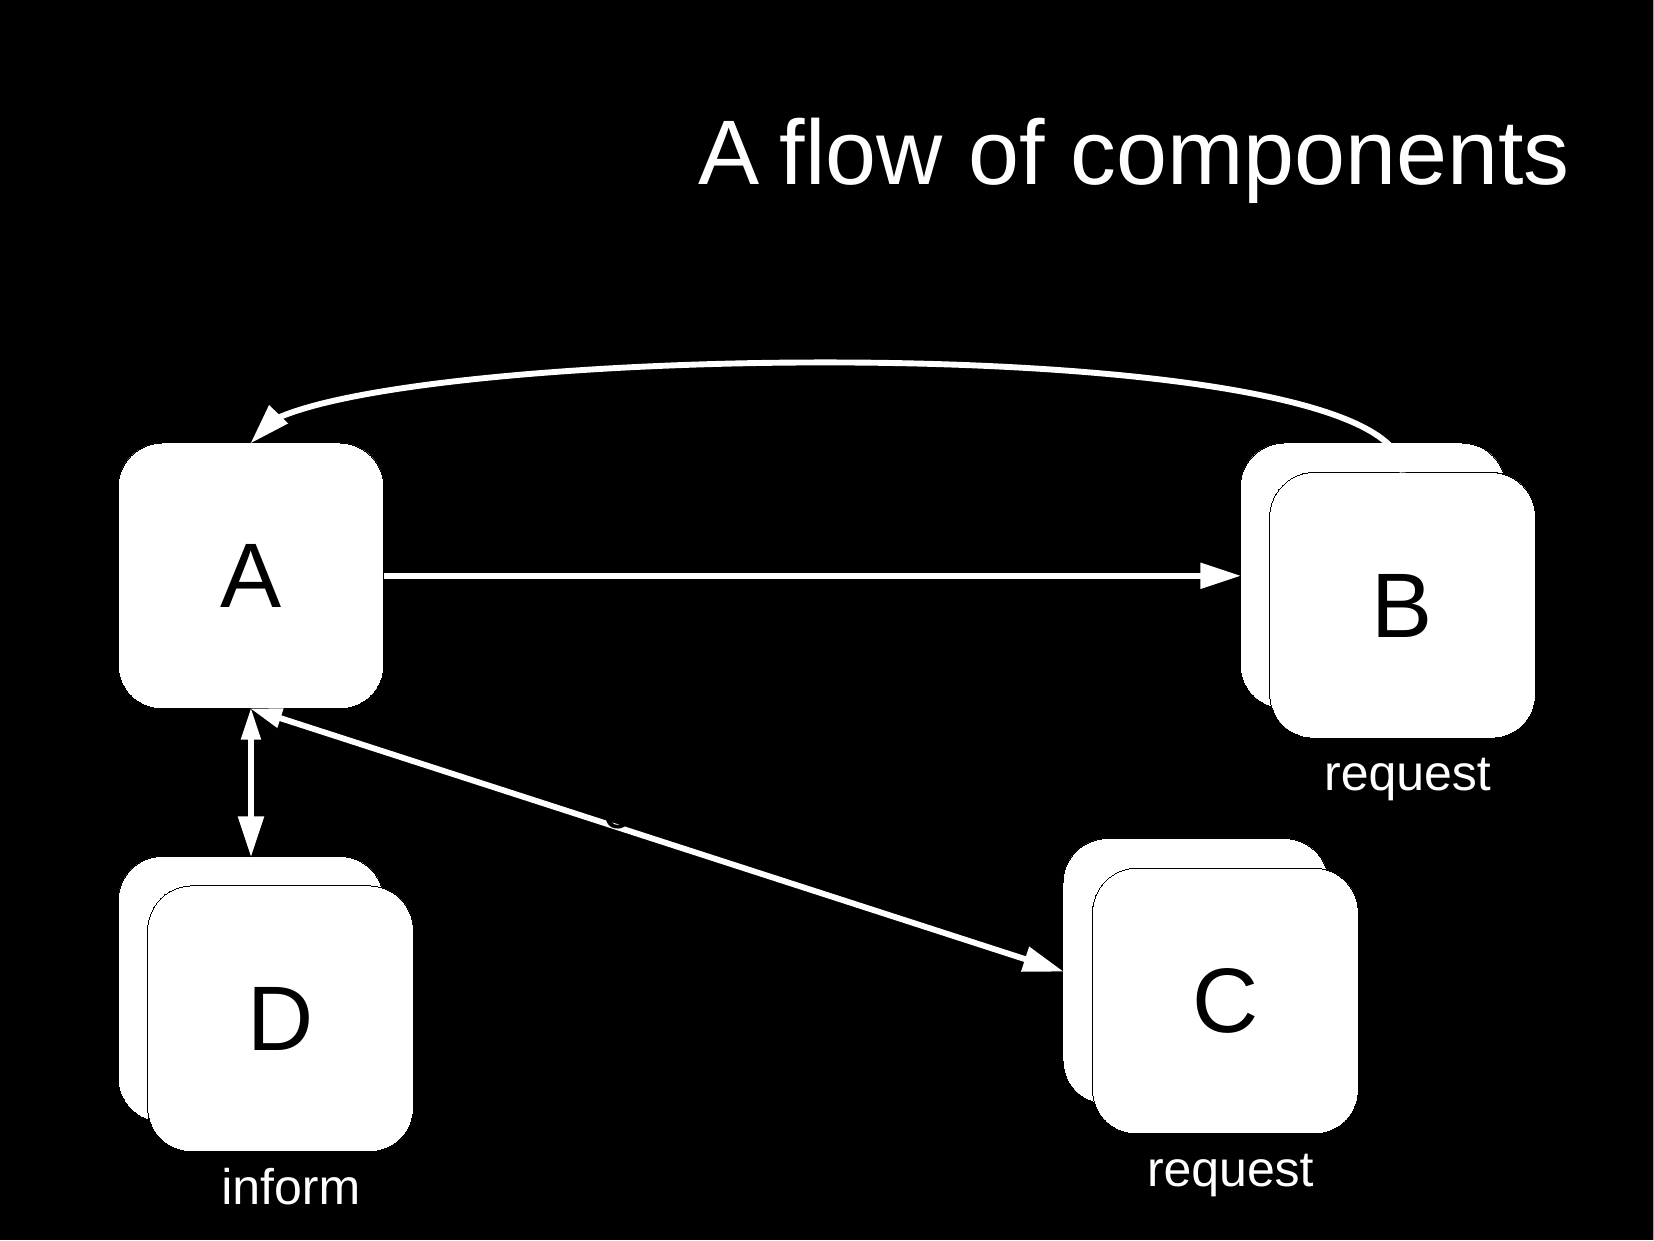

# A flow of components
A
B
request
A
A
C
request
A
D
inform